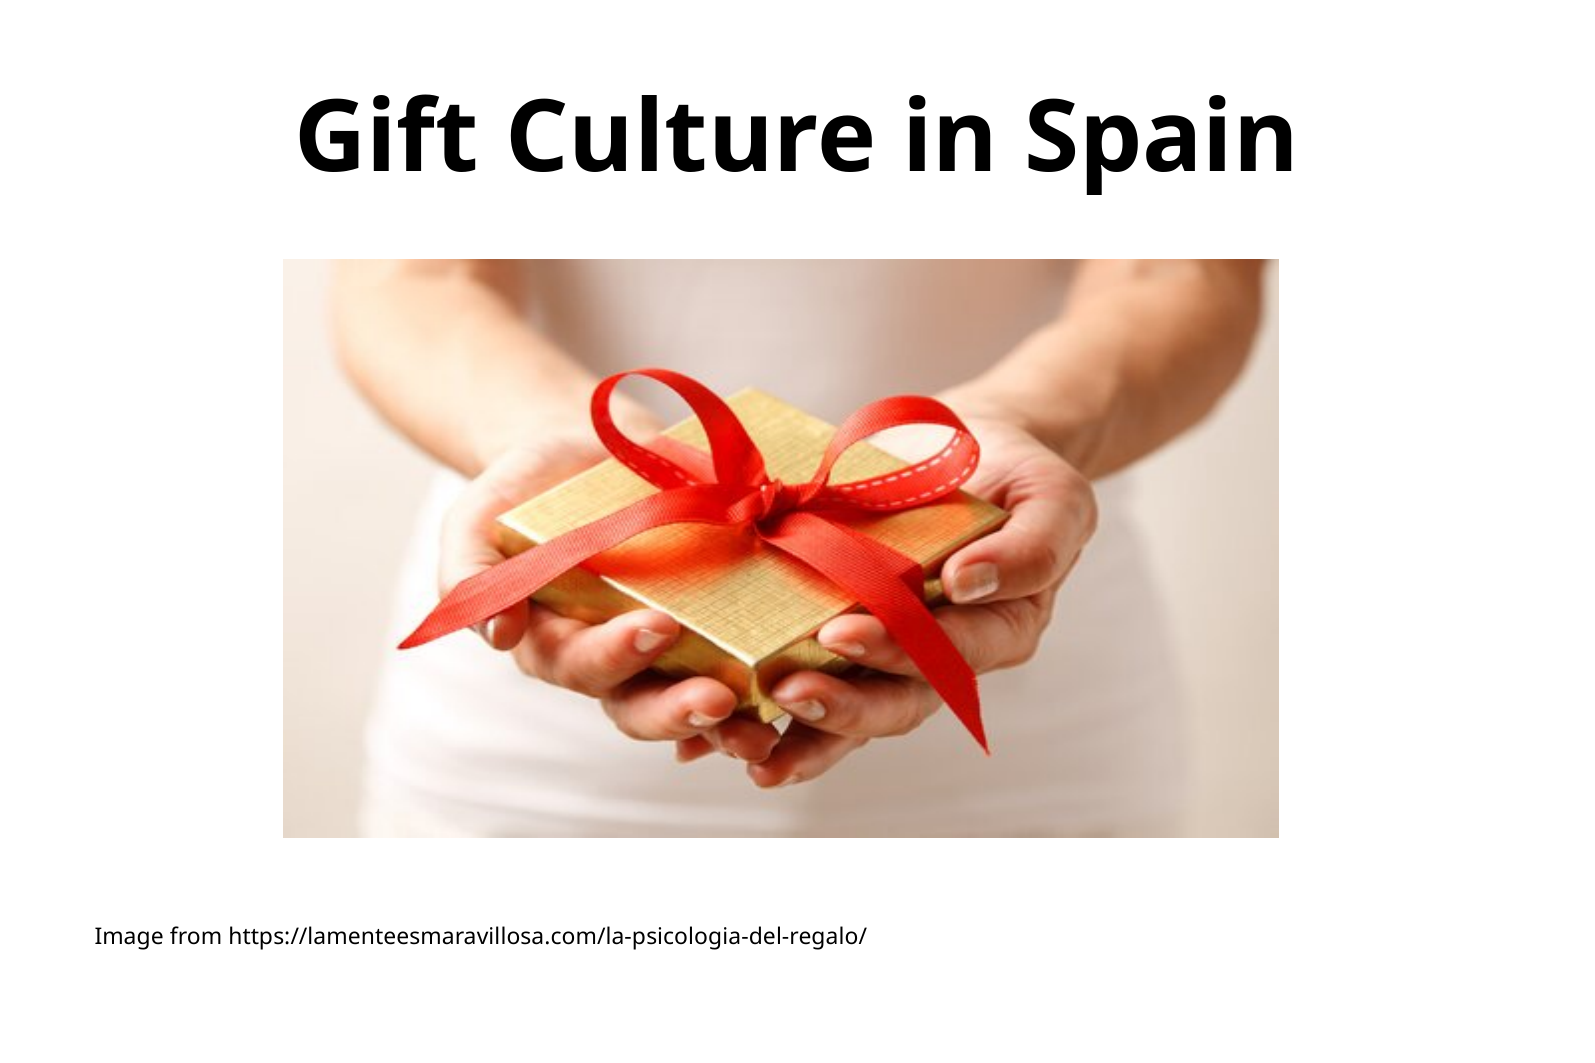

# Gift Culture in Spain
Image from https://lamenteesmaravillosa.com/la-psicologia-del-regalo/